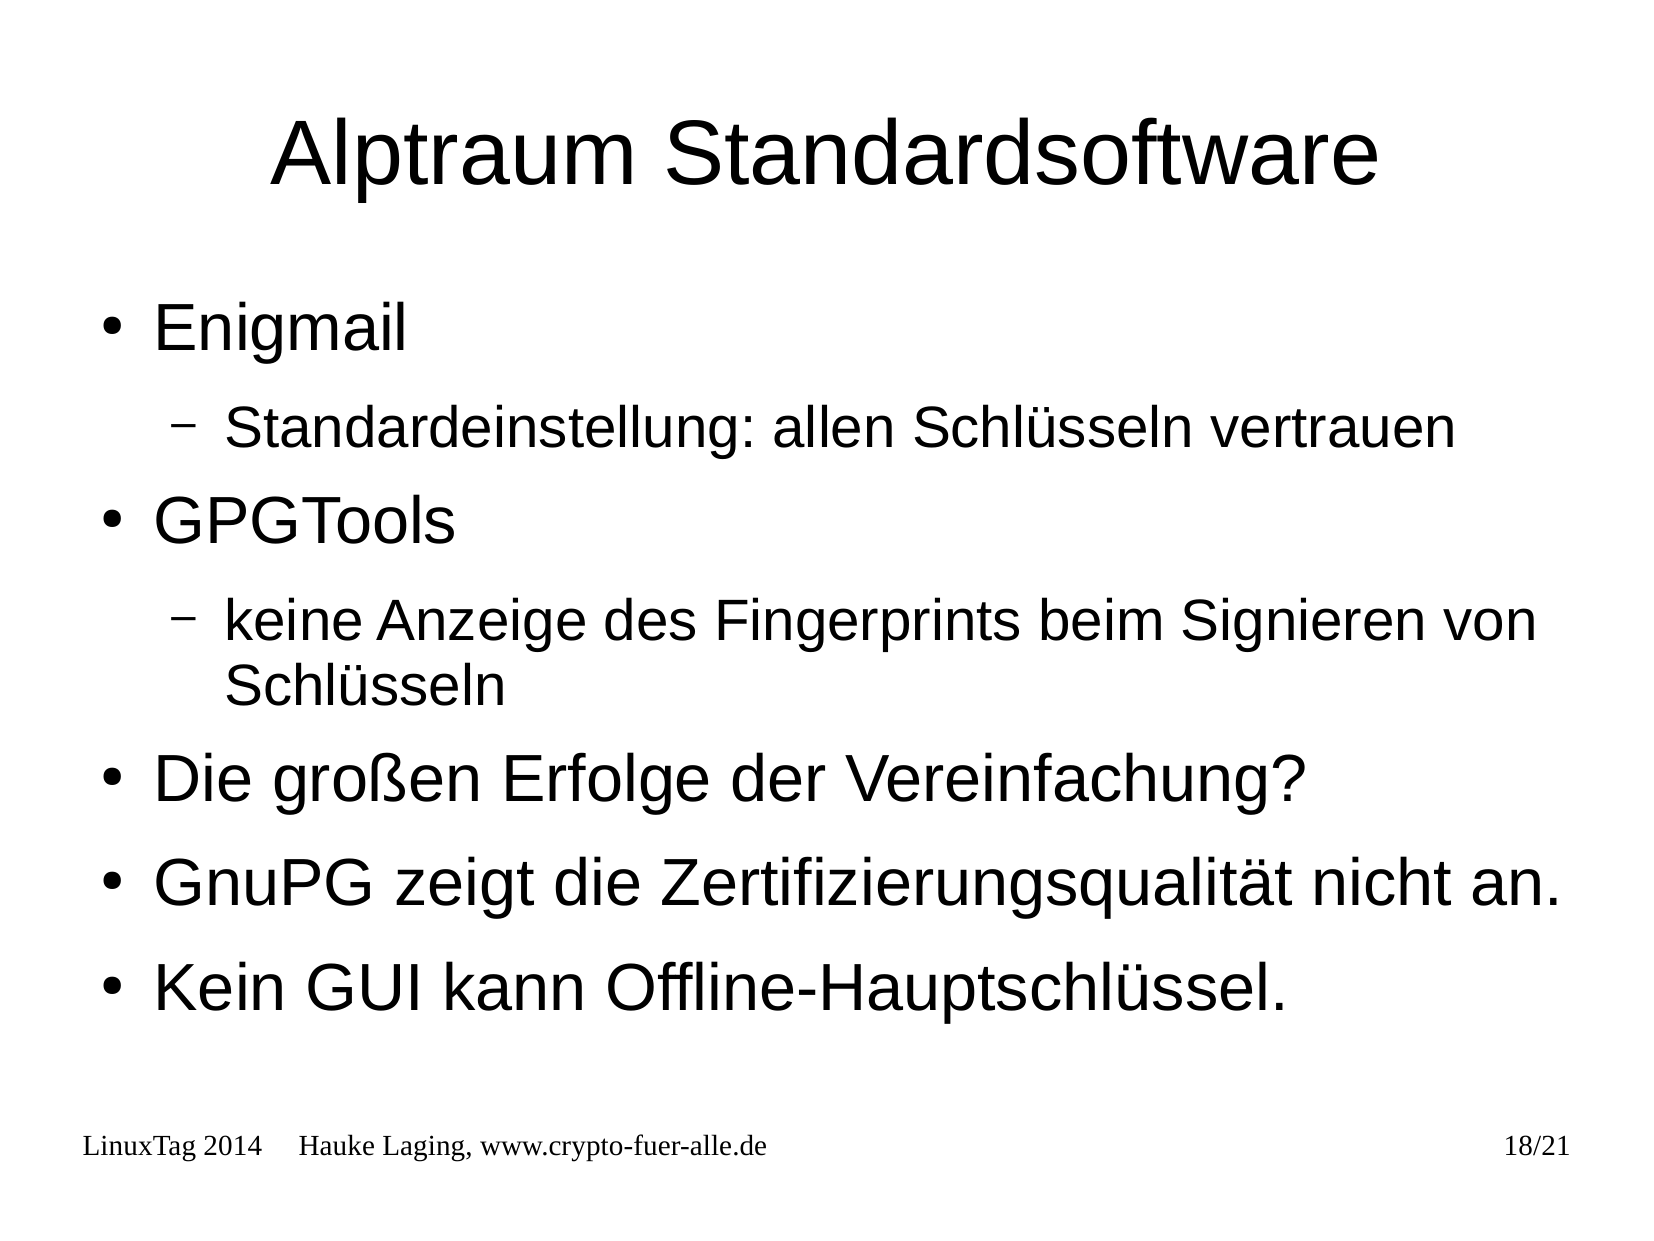

# Alptraum Standardsoftware
Enigmail
Standardeinstellung: allen Schlüsseln vertrauen
GPGTools
keine Anzeige des Fingerprints beim Signieren von Schlüsseln
Die großen Erfolge der Vereinfachung?
GnuPG zeigt die Zertifizierungsqualität nicht an.
Kein GUI kann Offline-Hauptschlüssel.
18